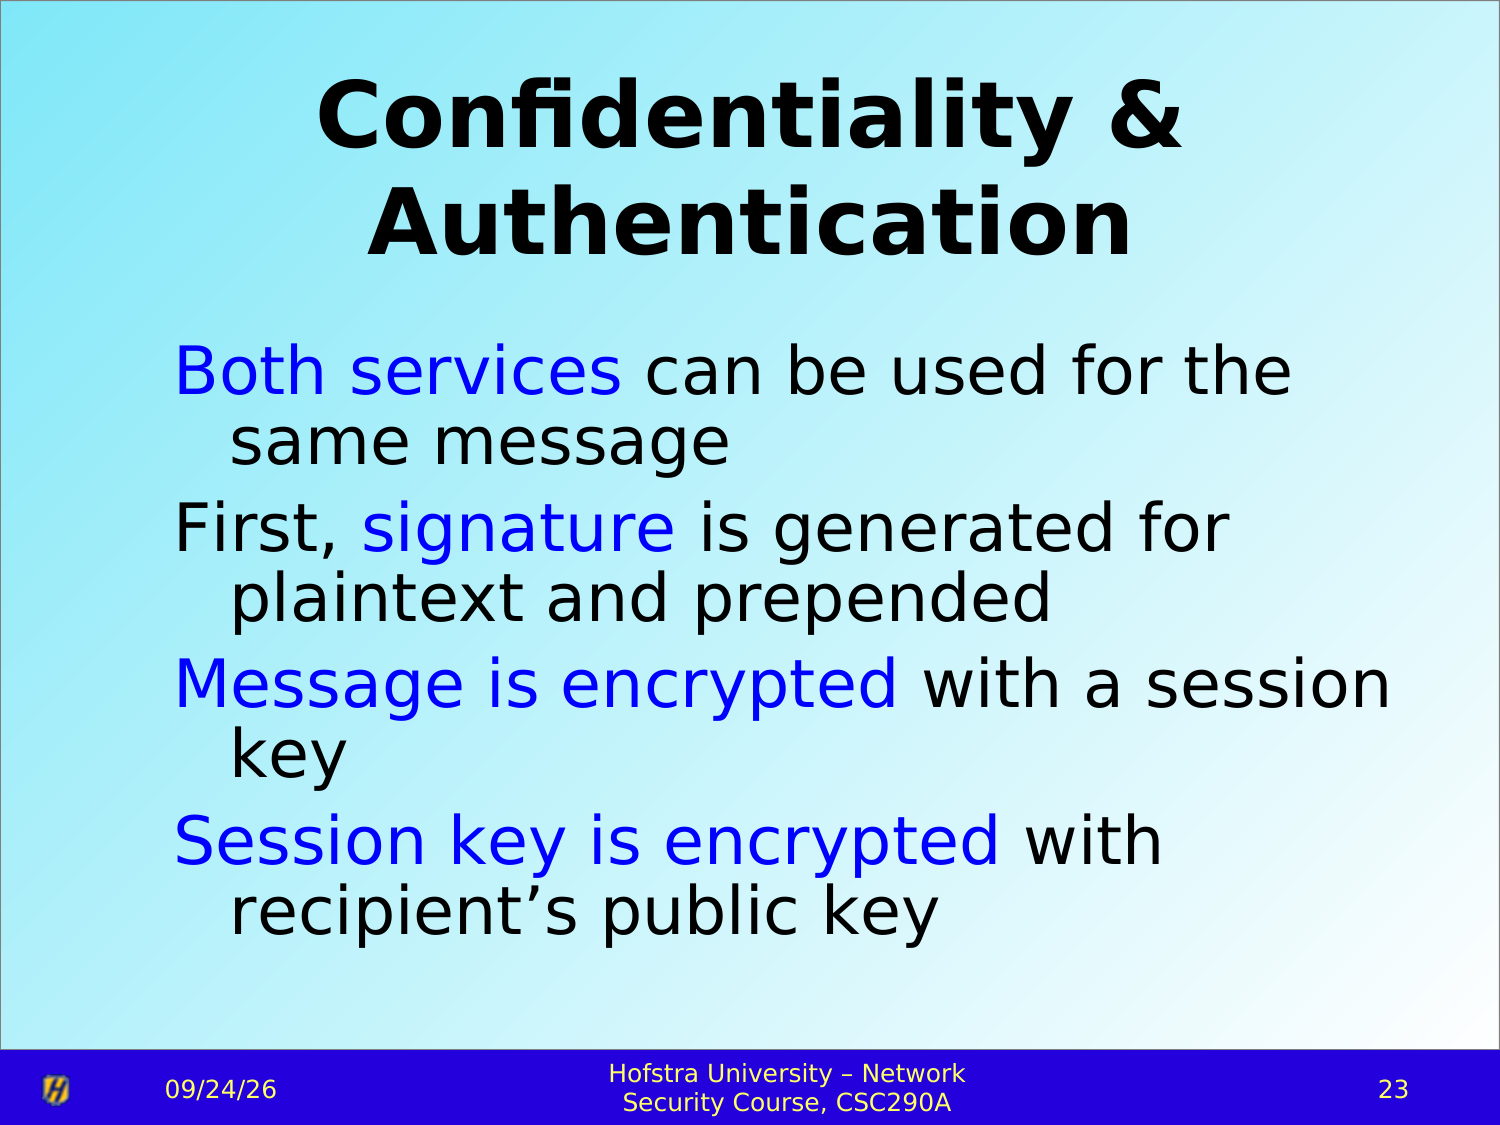

# Confidentiality & Authentication
Both services can be used for the same message
First, signature is generated for plaintext and prepended
Message is encrypted with a session key
Session key is encrypted with recipient’s public key
23